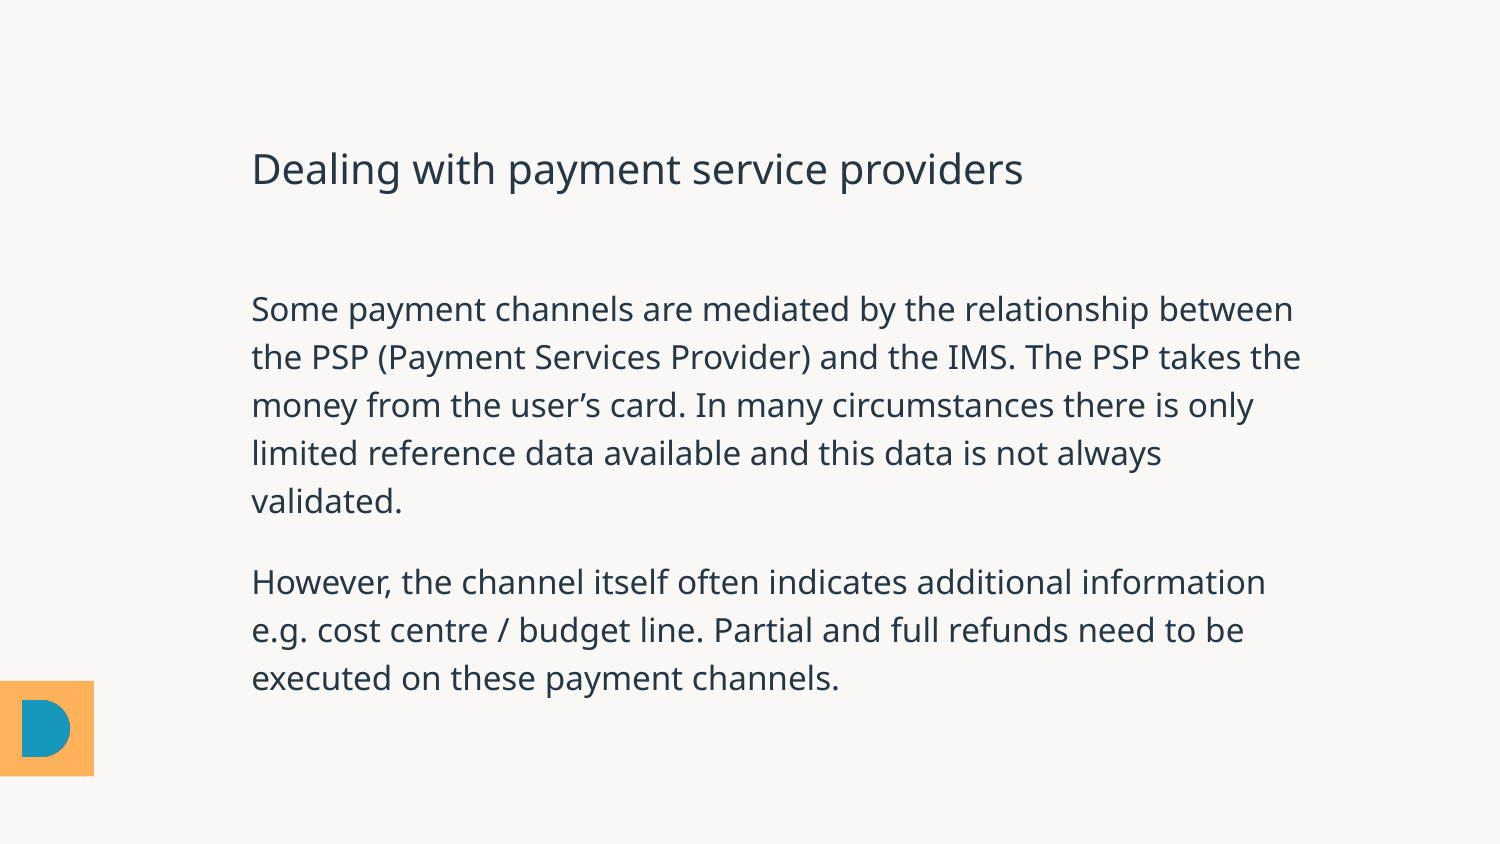

# Dealing with payment service providers
Some payment channels are mediated by the relationship between the PSP (Payment Services Provider) and the IMS. The PSP takes the money from the user’s card. In many circumstances there is only limited reference data available and this data is not always validated.
However, the channel itself often indicates additional information e.g. cost centre / budget line. Partial and full refunds need to be executed on these payment channels.